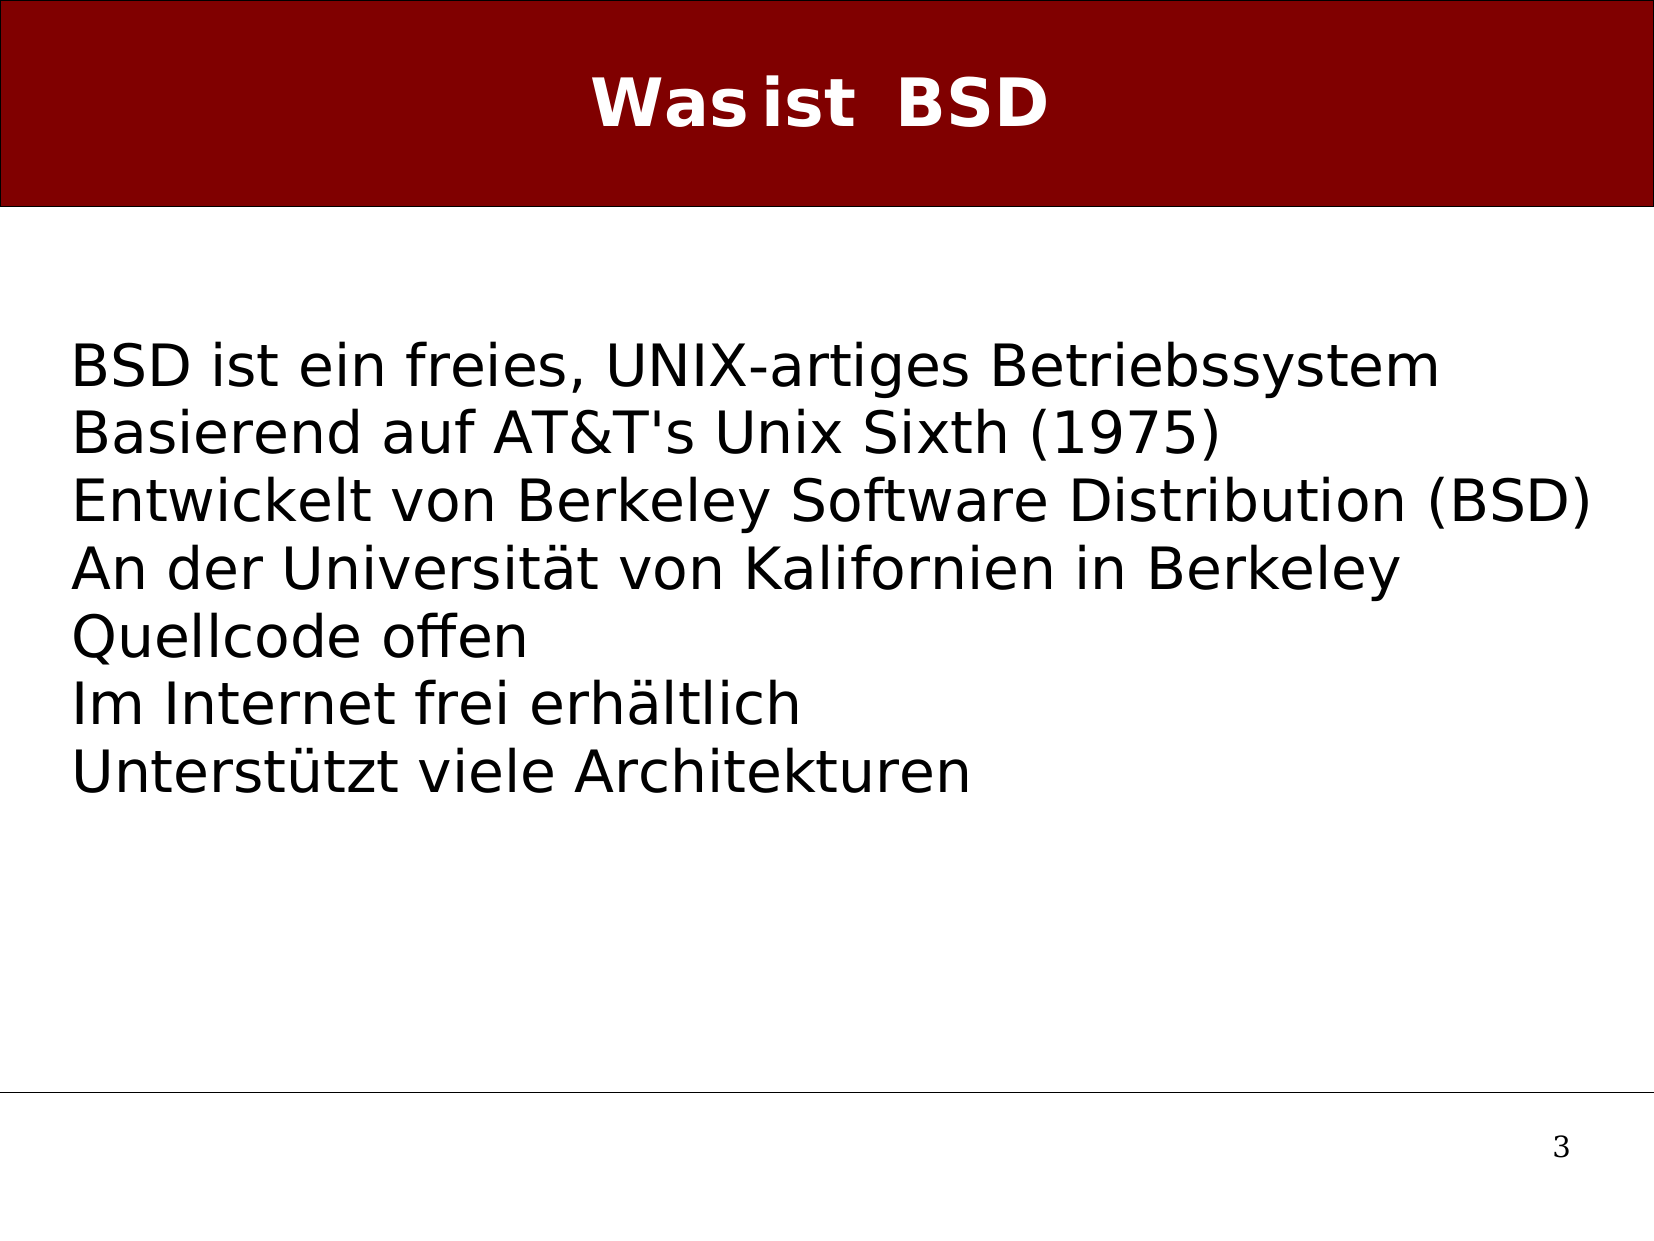

Was ist BSD
 BSD ist ein freies, UNIX-artiges Betriebssystem
 Basierend auf AT&T's Unix Sixth (1975)
 Entwickelt von Berkeley Software Distribution (BSD)
 An der Universität von Kalifornien in Berkeley
 Quellcode offen
 Im Internet frei erhältlich
 Unterstützt viele Architekturen
3